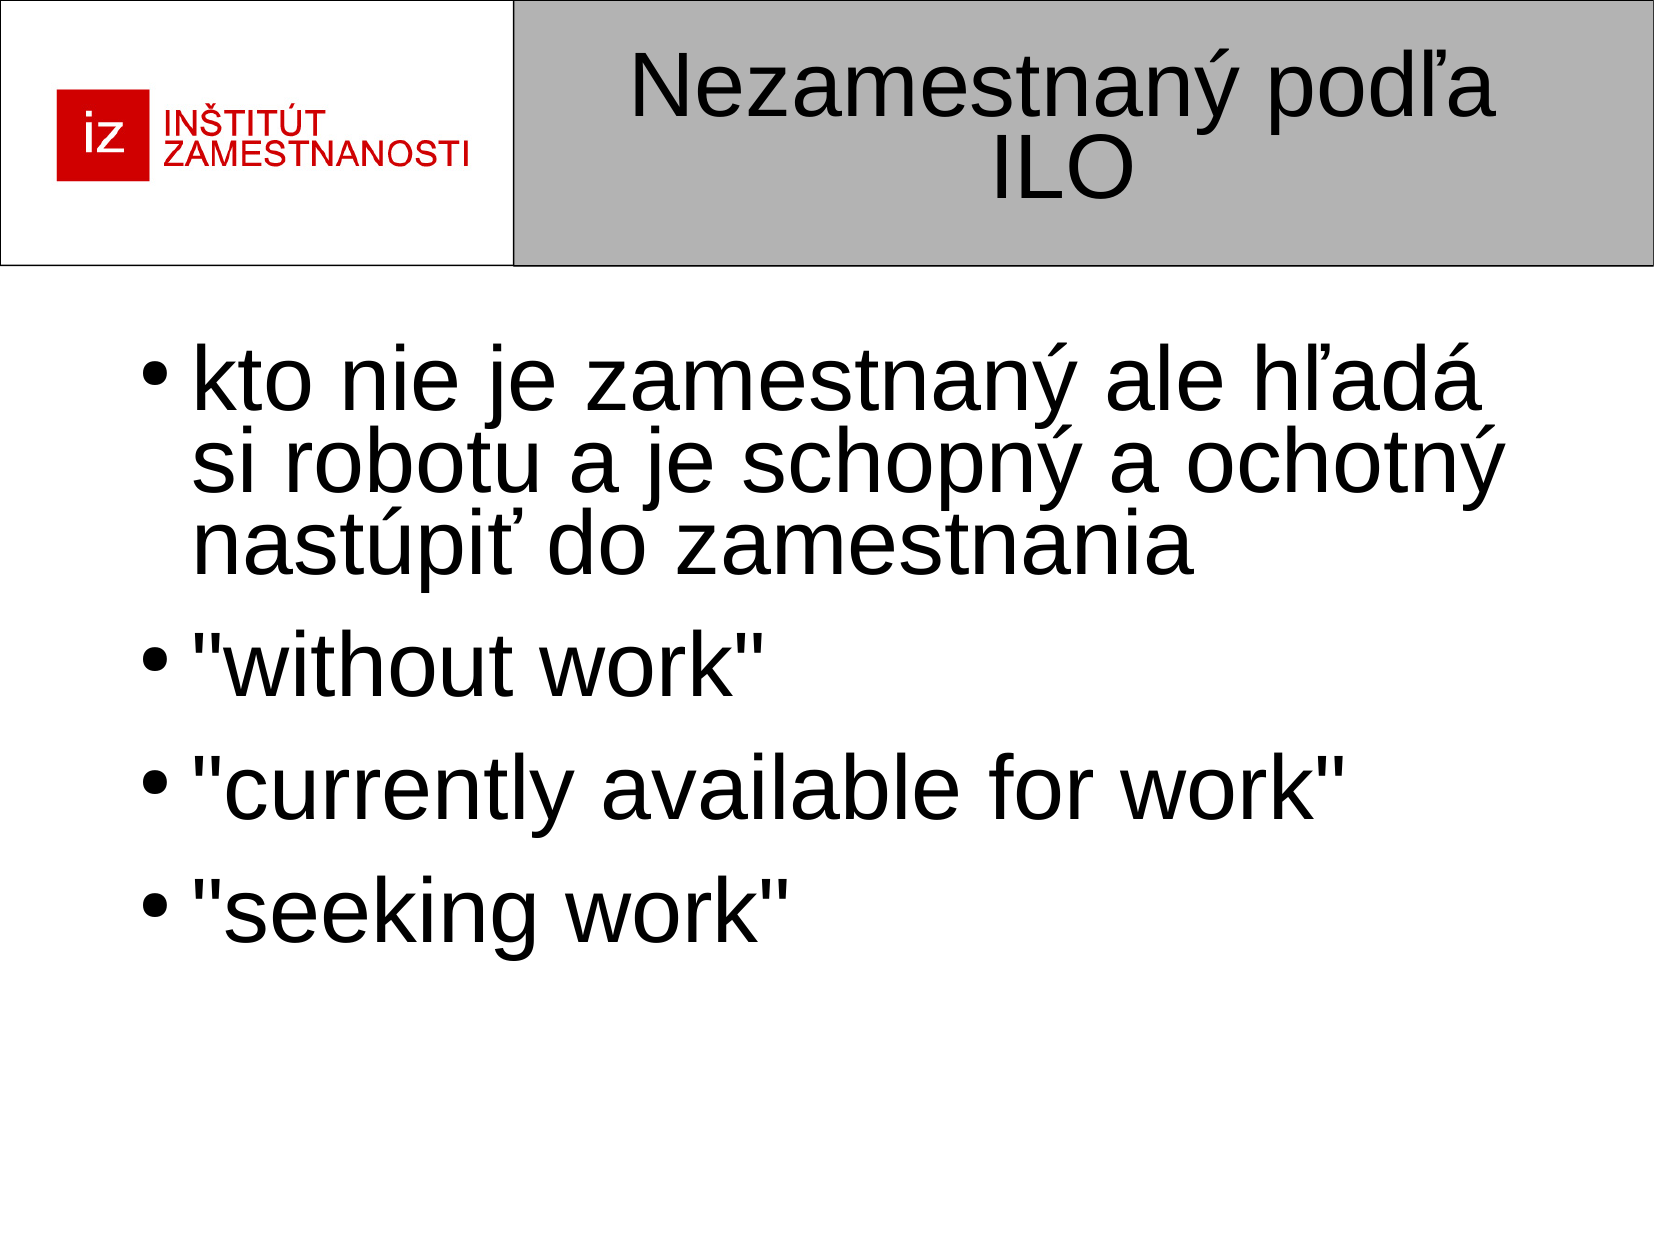

# Nezamestnaný podľa ILO
kto nie je zamestnaný ale hľadá si robotu a je schopný a ochotný nastúpiť do zamestnania
"without work"
"currently available for work"
"seeking work"